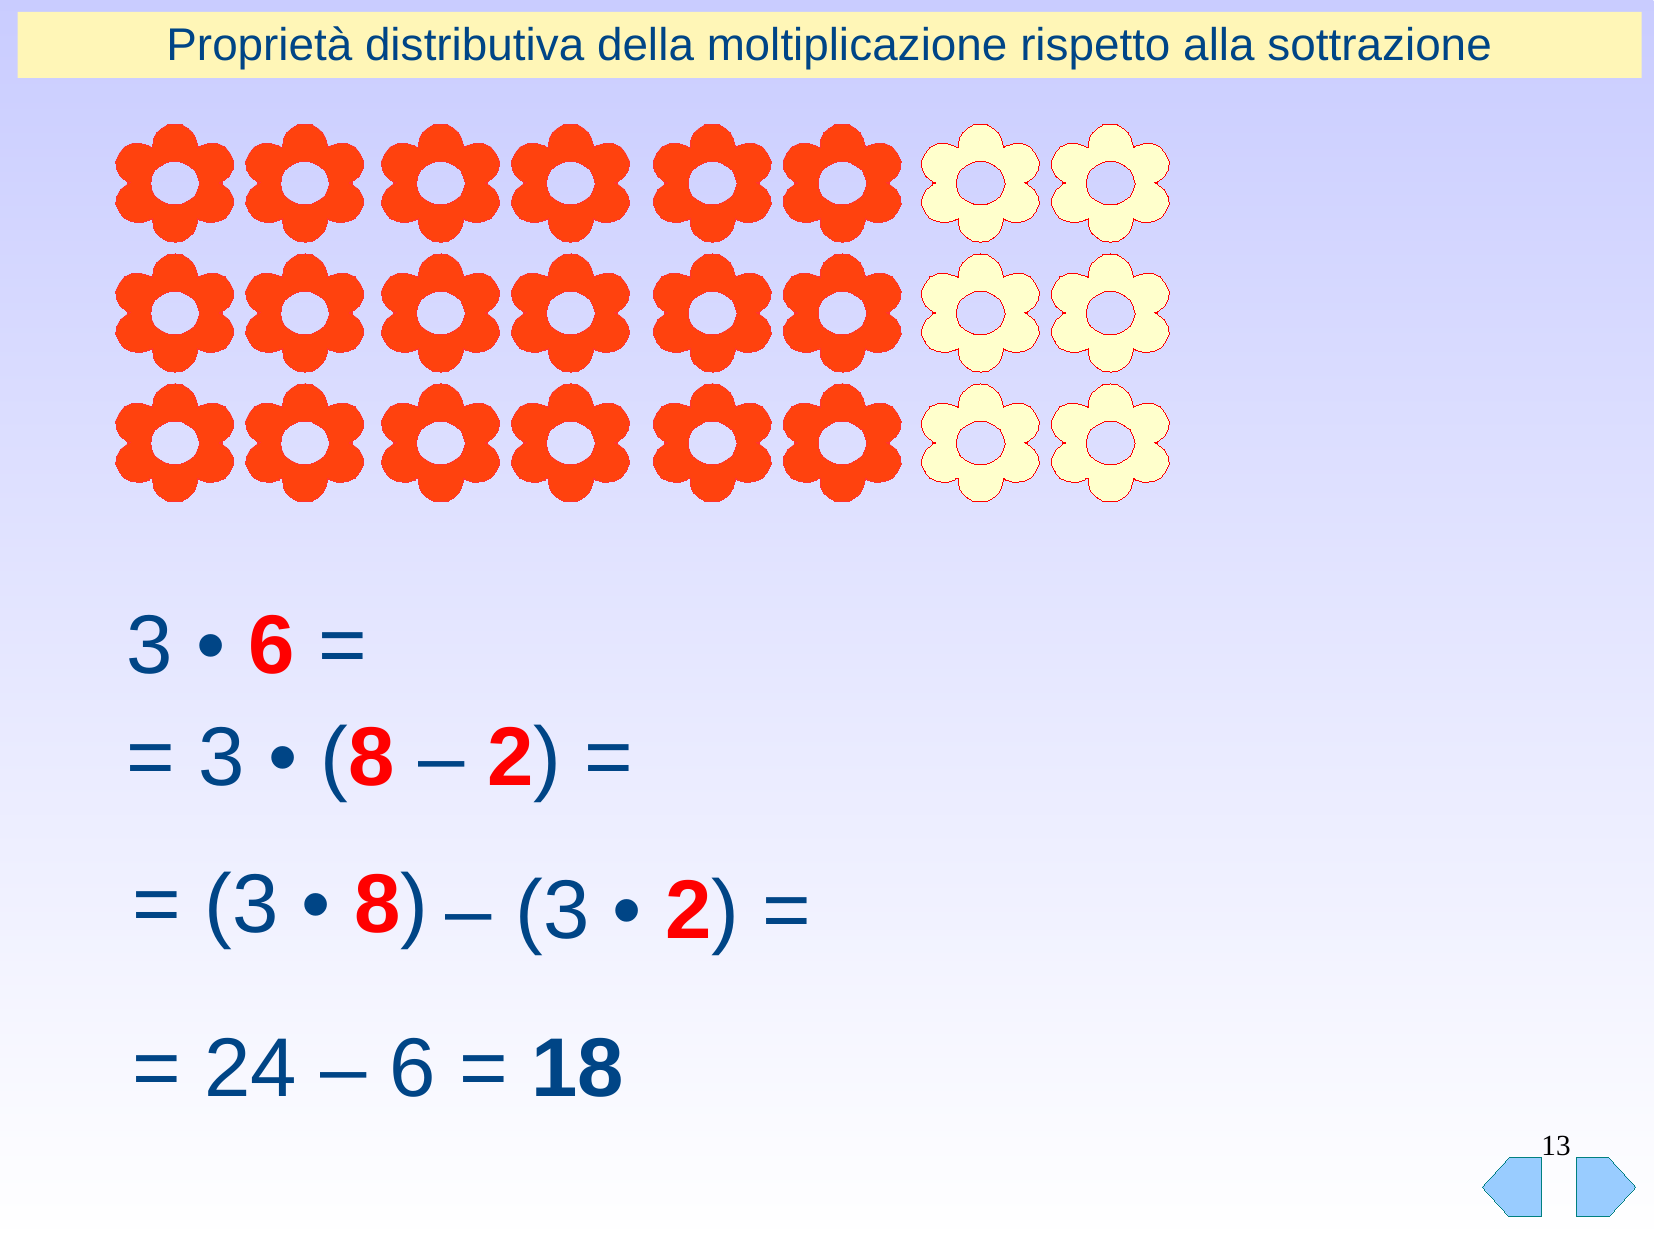

Proprietà distributiva della moltiplicazione rispetto alla sottrazione
3 • 6 =
= 3 • (8 – 2) =
= (3 • 8)
– (3 • 2) =
= 24 – 6 = 18
13